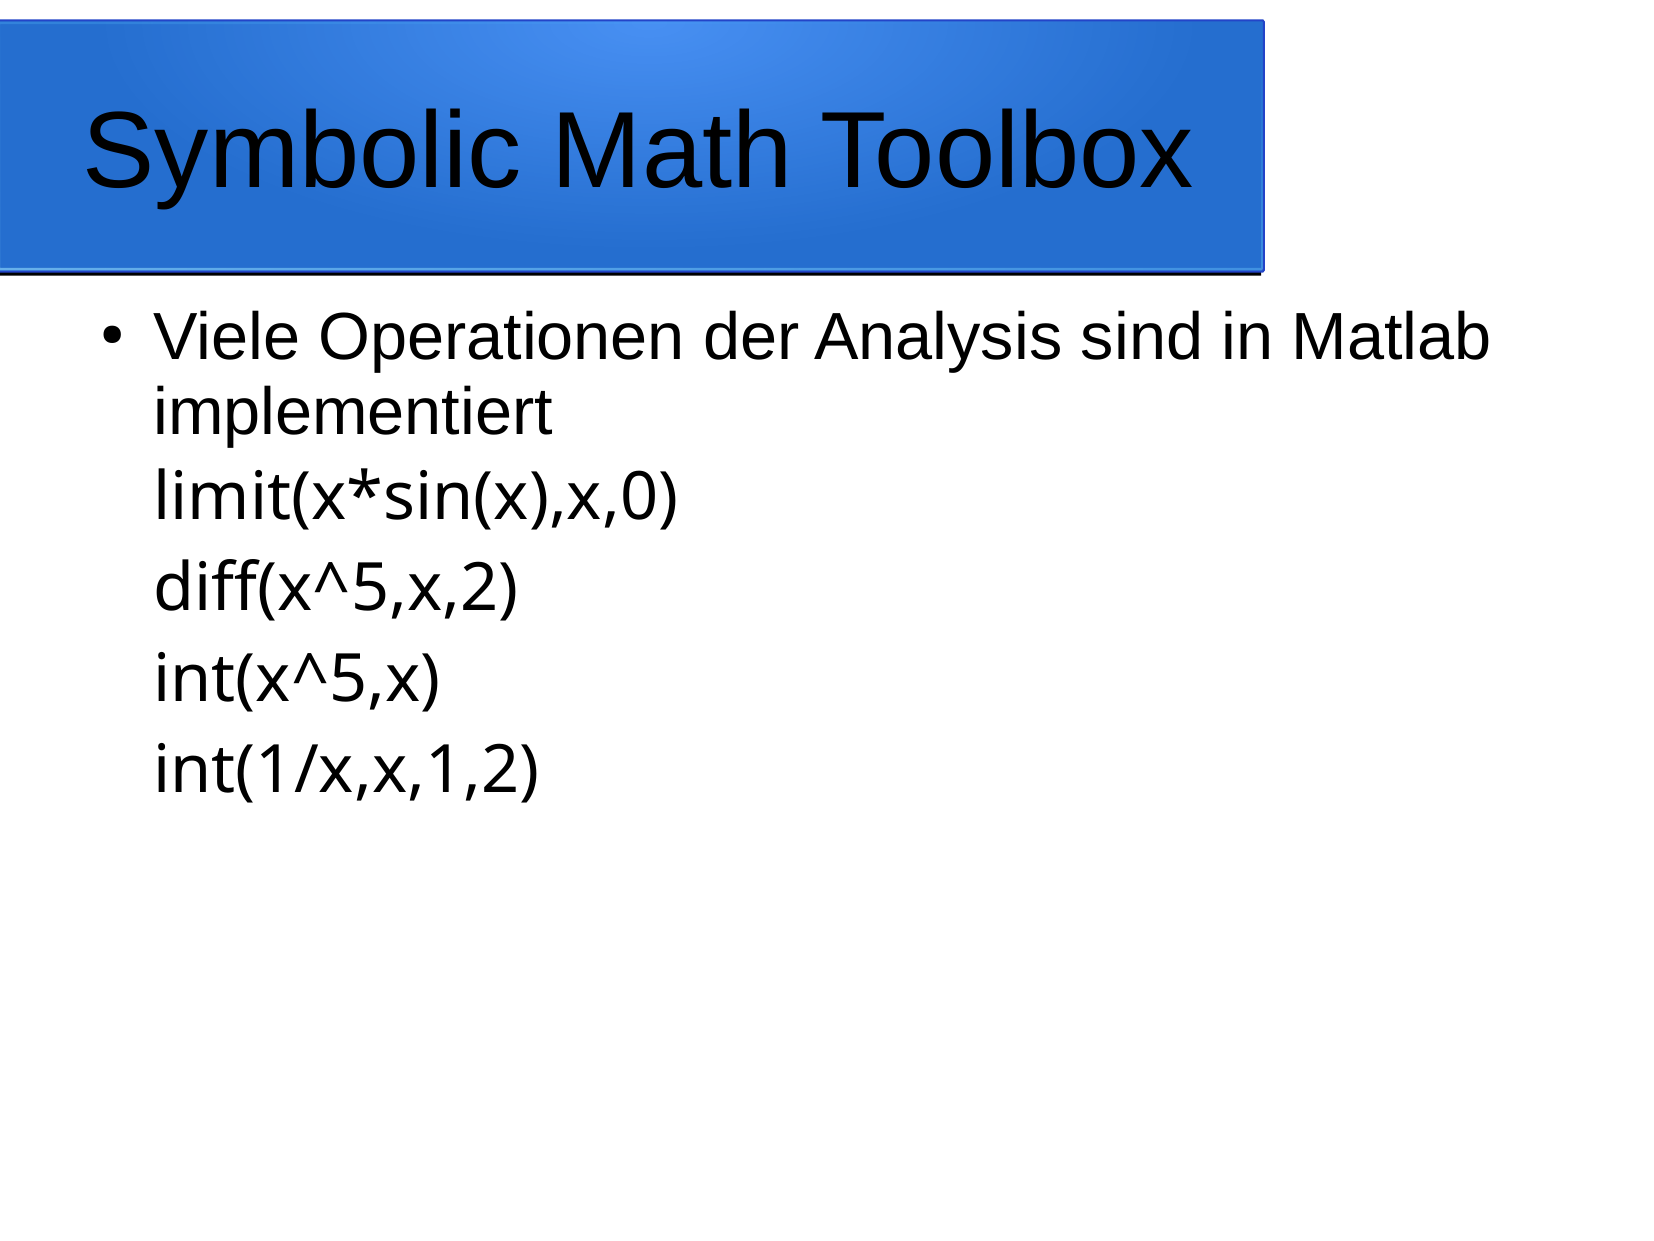

# Symbolic Math Toolbox
Viele Operationen der Analysis sind in Matlab implementiert
limit(x*sin(x),x,0)
diff(x^5,x,2)
int(x^5,x)
int(1/x,x,1,2)